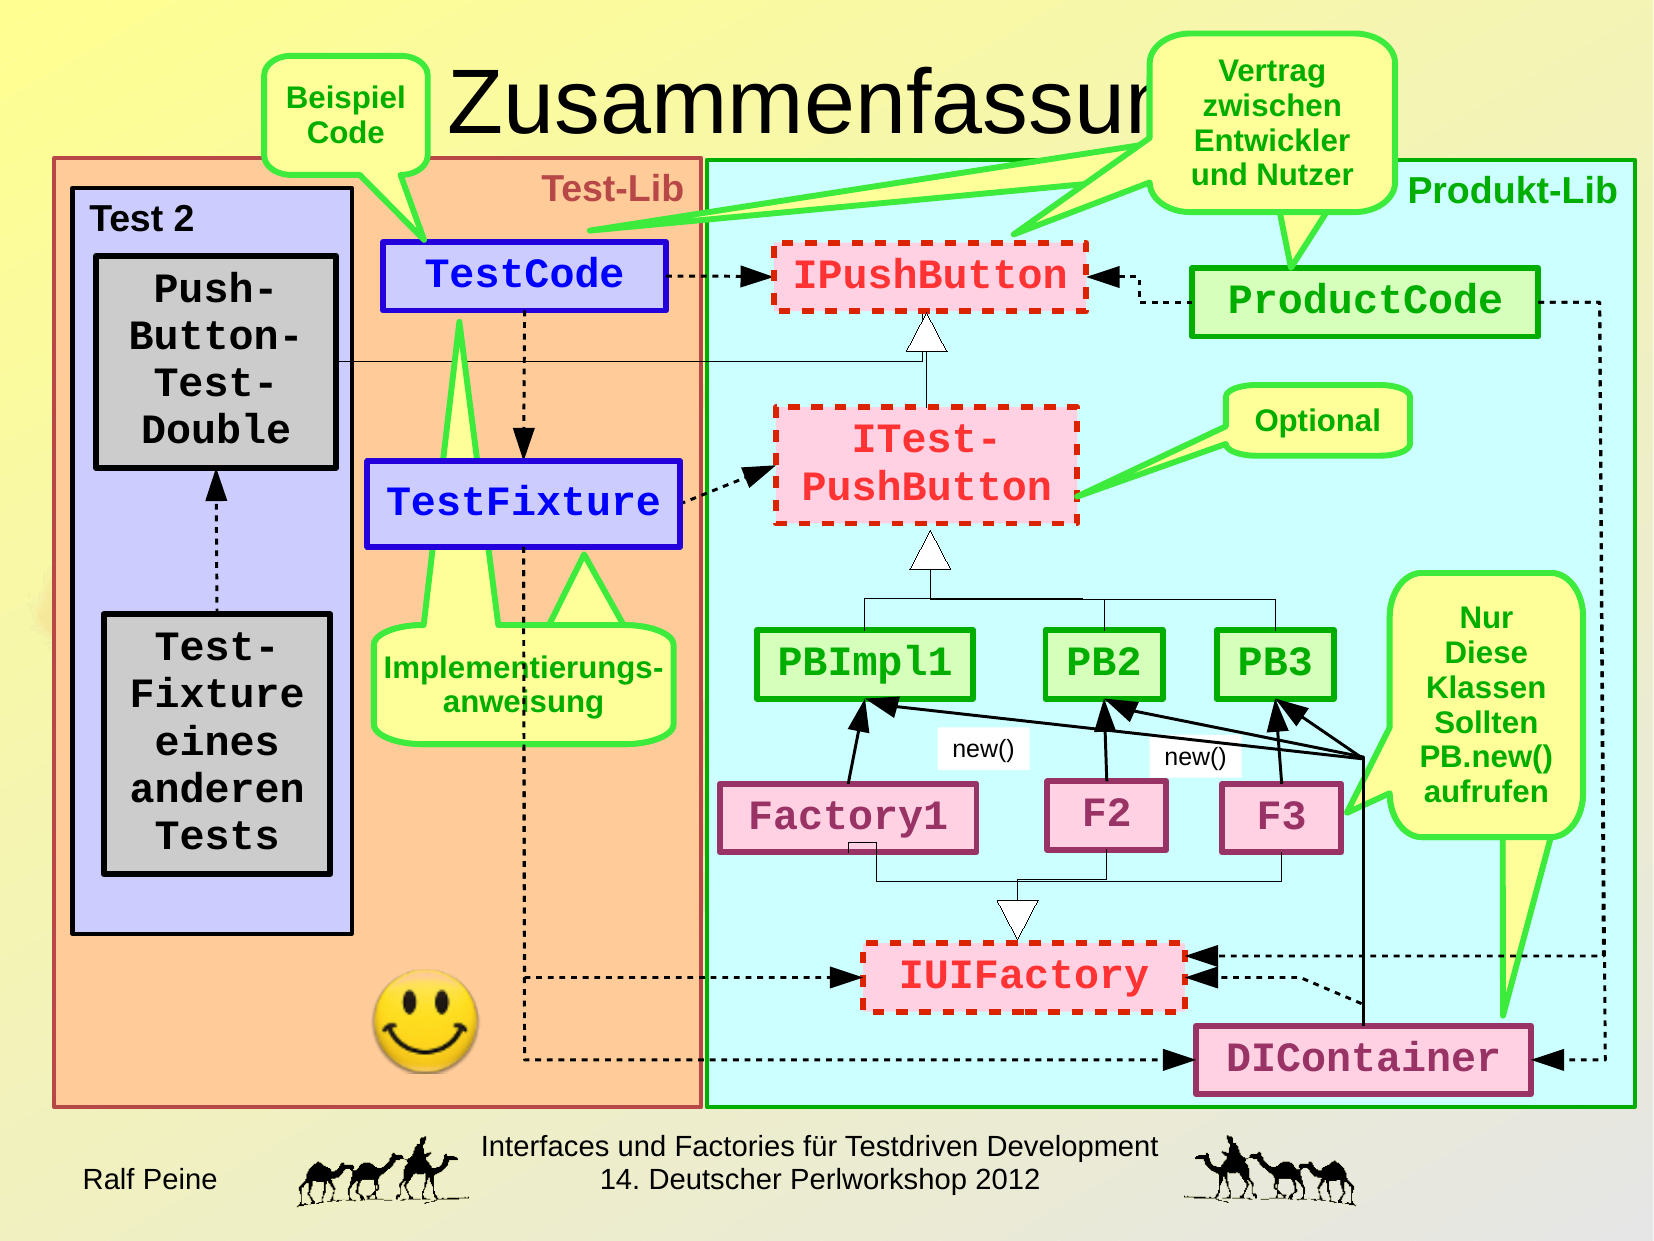

Vertrag
zwischen
Entwickler
und Nutzer
# Zusammenfassung
Vertrag
Beispiel
Code
Vertrag
zwischen
Entwickler
und Nutzer
Test-Lib
Produkt-Lib
Test 2
TestCode
IPushButton
Push-Button-Test-
Double
ProductCode
Optional
ITest-PushButton
TestFixture
Nur
Diese
Klassen
Sollten
PB.new()
aufrufen
Nur
Diese
Klassen
Sollten
PB.new()
aufrufen
Test-Fixture
eines anderen
Tests
Implementierungs-
anweisung
Implementierungs-
anweisung
PBImpl1
PB2
PB3
new()
new()
F2
Factory1
F3
IUIFactory
DIContainer